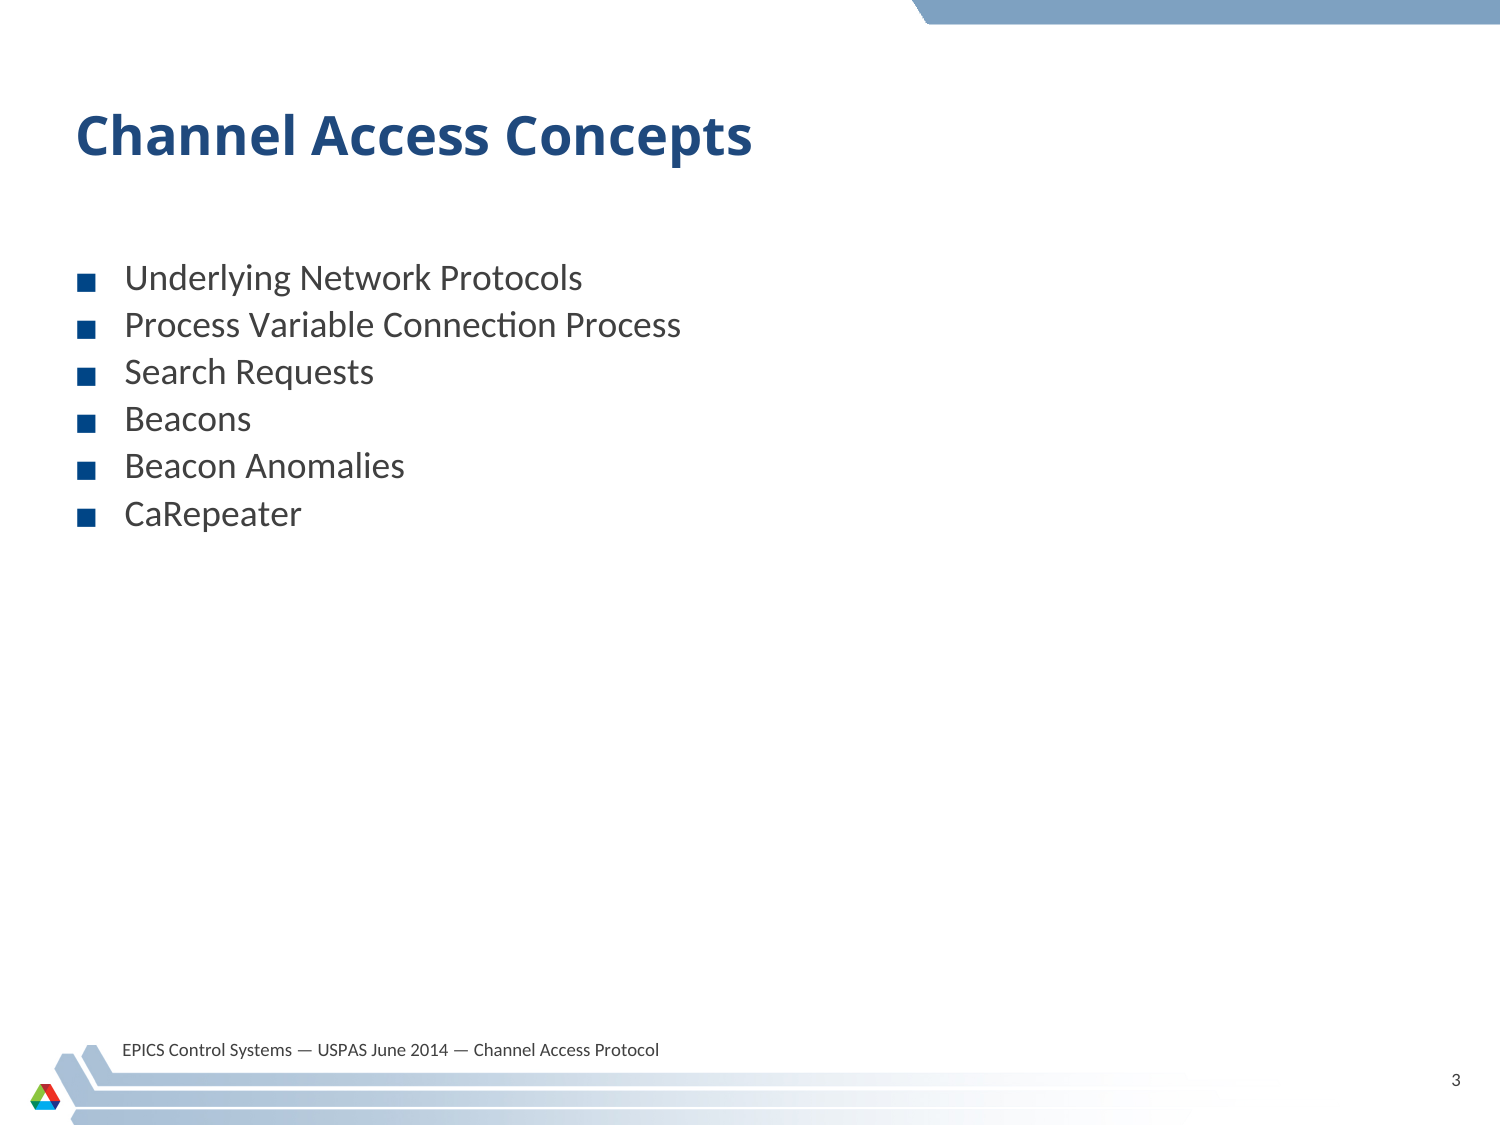

# Channel Access Concepts
Underlying Network Protocols
Process Variable Connection Process
Search Requests
Beacons
Beacon Anomalies
CaRepeater
EPICS Control Systems — USPAS June 2014 — Channel Access Protocol
3